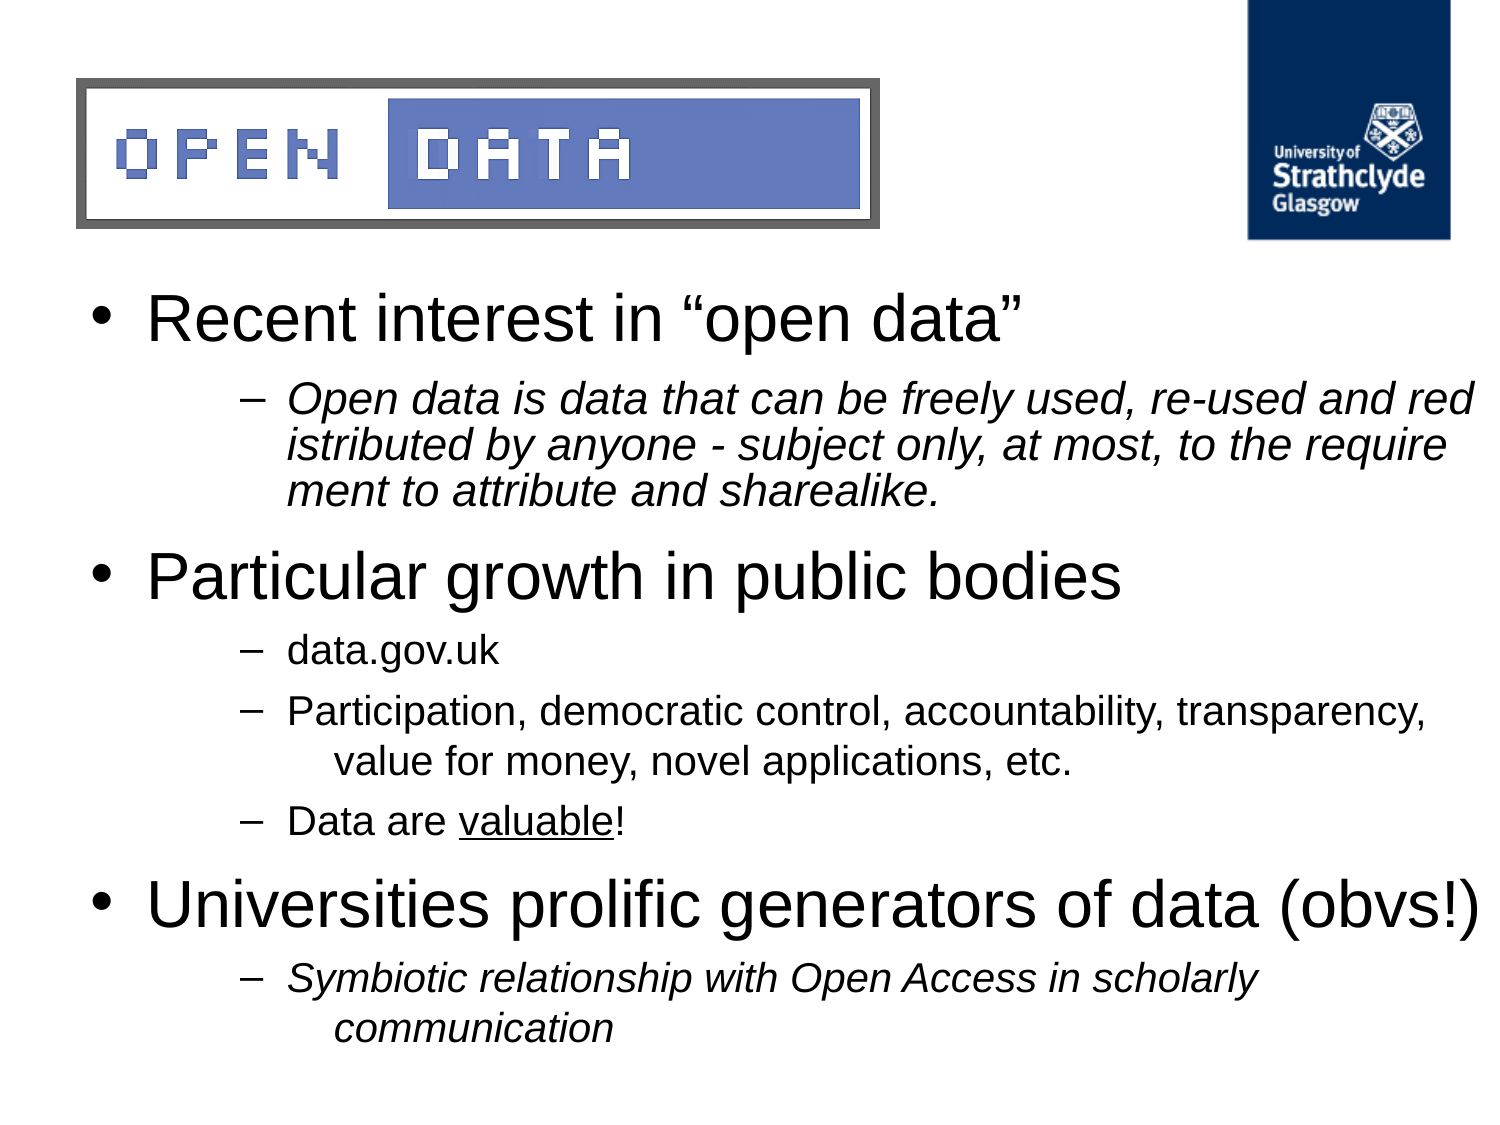

# Recent interest in “open data”
Open data is data that can be freely used, re-used and redistributed by anyone - subject only, at most, to the requirement to attribute and sharealike.
Particular growth in public bodies
data.gov.uk
Participation, democratic control, accountability, transparency, value for money, novel applications, etc.
Data are valuable!
Universities prolific generators of data (obvs!)
Symbiotic relationship with Open Access in scholarly communication